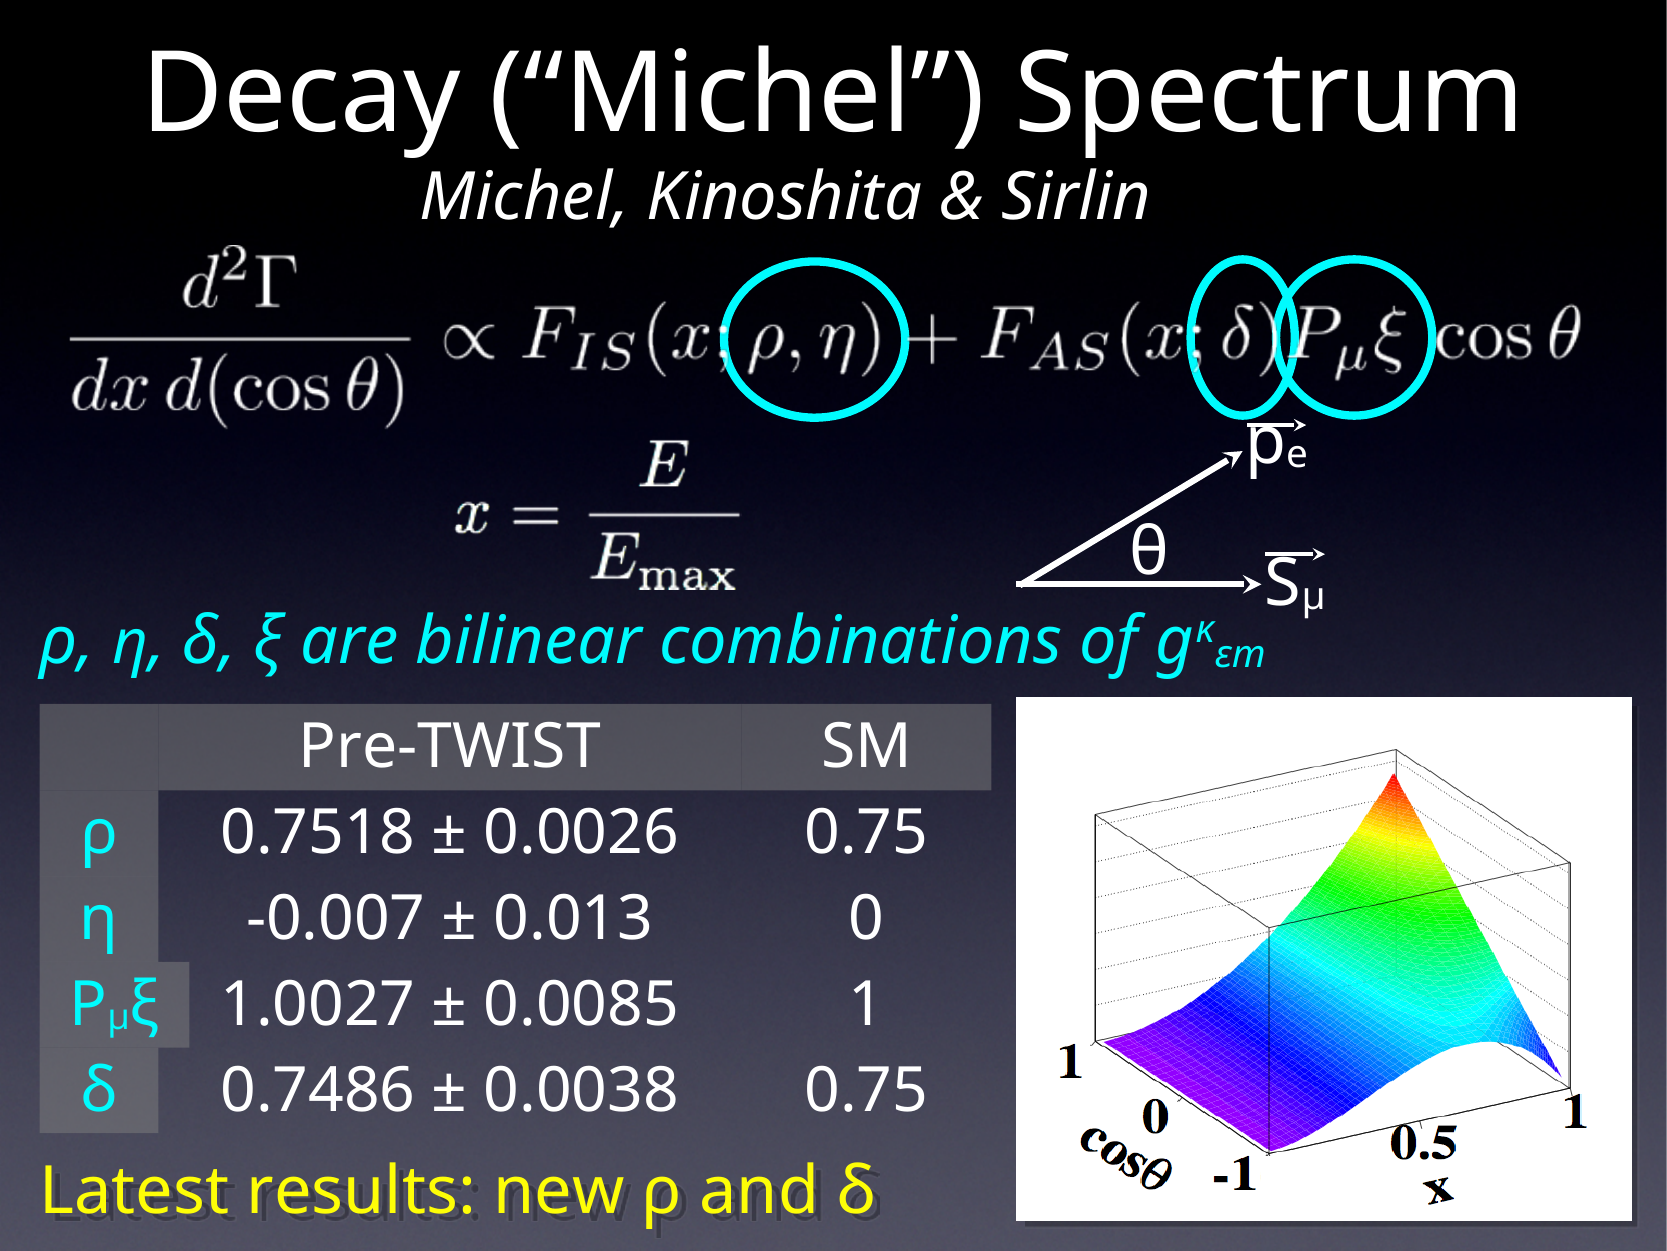

# Decay (“Michel”) Spectrum
Michel, Kinoshita & Sirlin
pe
θ
Sμ
ρ, η, δ, ξ are bilinear combinations of gκεm
Pre-TWIST
SM
ρ
0.7518 ± 0.0026
0.75
η
-0.007 ± 0.013
0
Pμξ
1.0027 ± 0.0085
1
δ
0.7486 ± 0.0038
0.75
Latest results: new ρ and δ